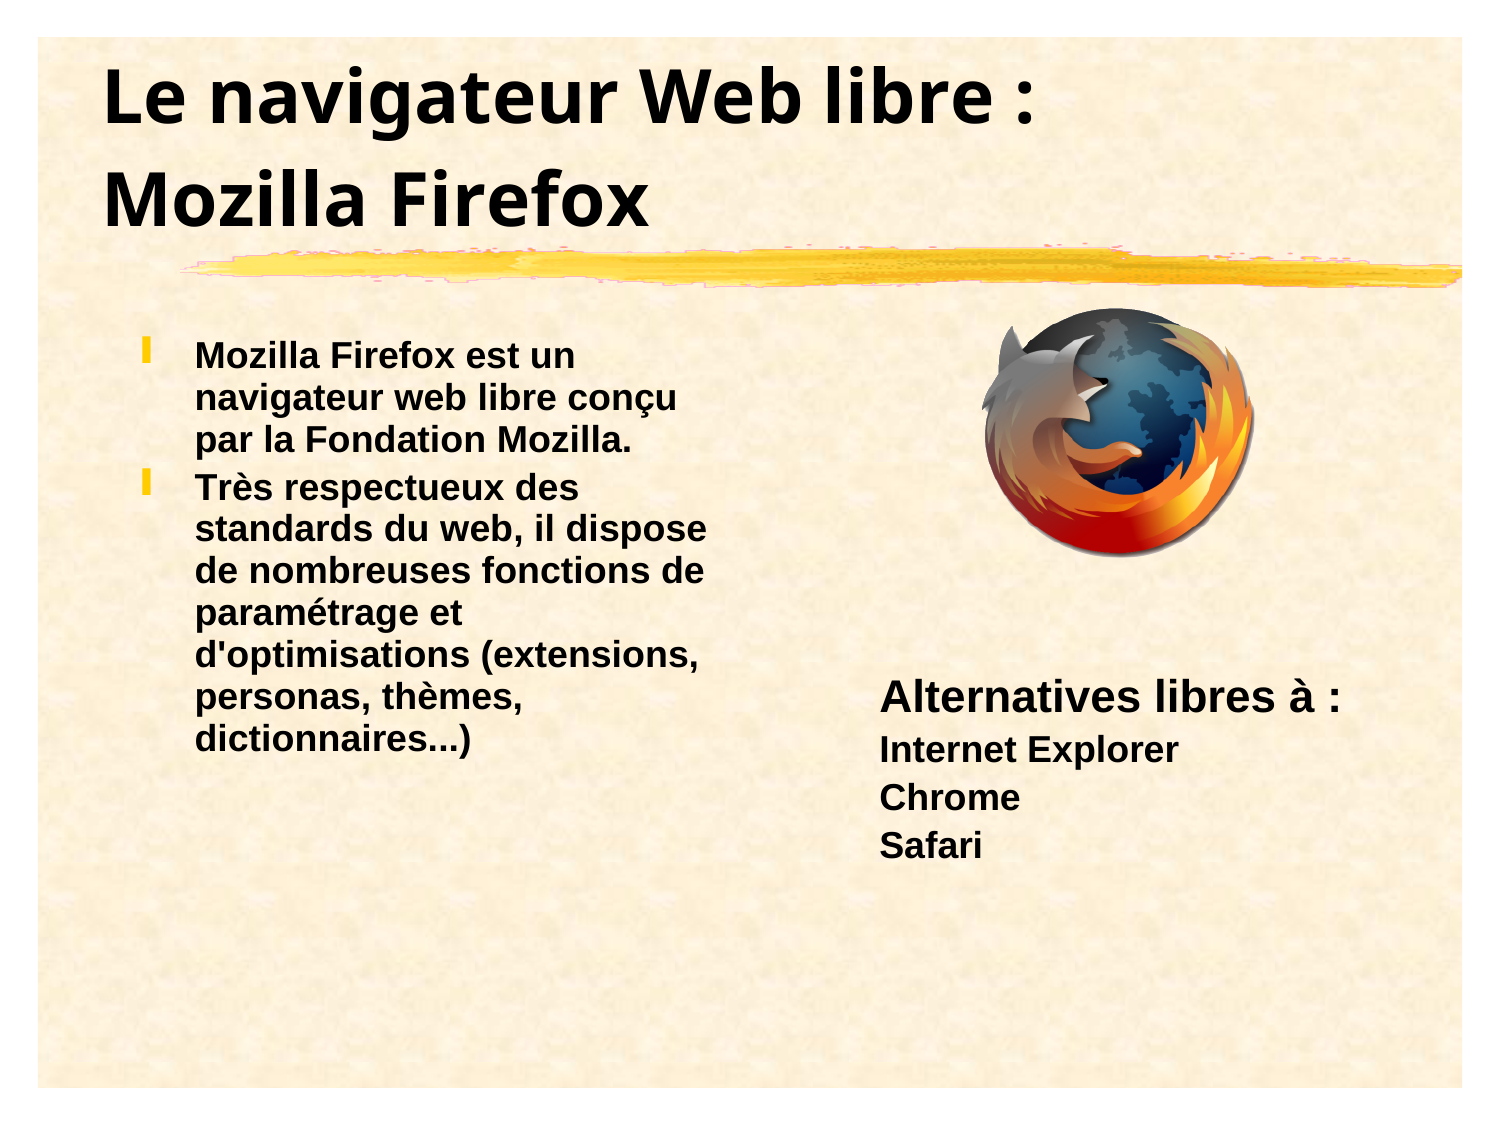

# Le navigateur Web libre : Mozilla Firefox
Mozilla Firefox est un navigateur web libre conçu par la Fondation Mozilla.
Très respectueux des standards du web, il dispose de nombreuses fonctions de paramétrage et d'optimisations (extensions, personas, thèmes, dictionnaires...)
Alternatives libres à :
Internet Explorer
Chrome
Safari